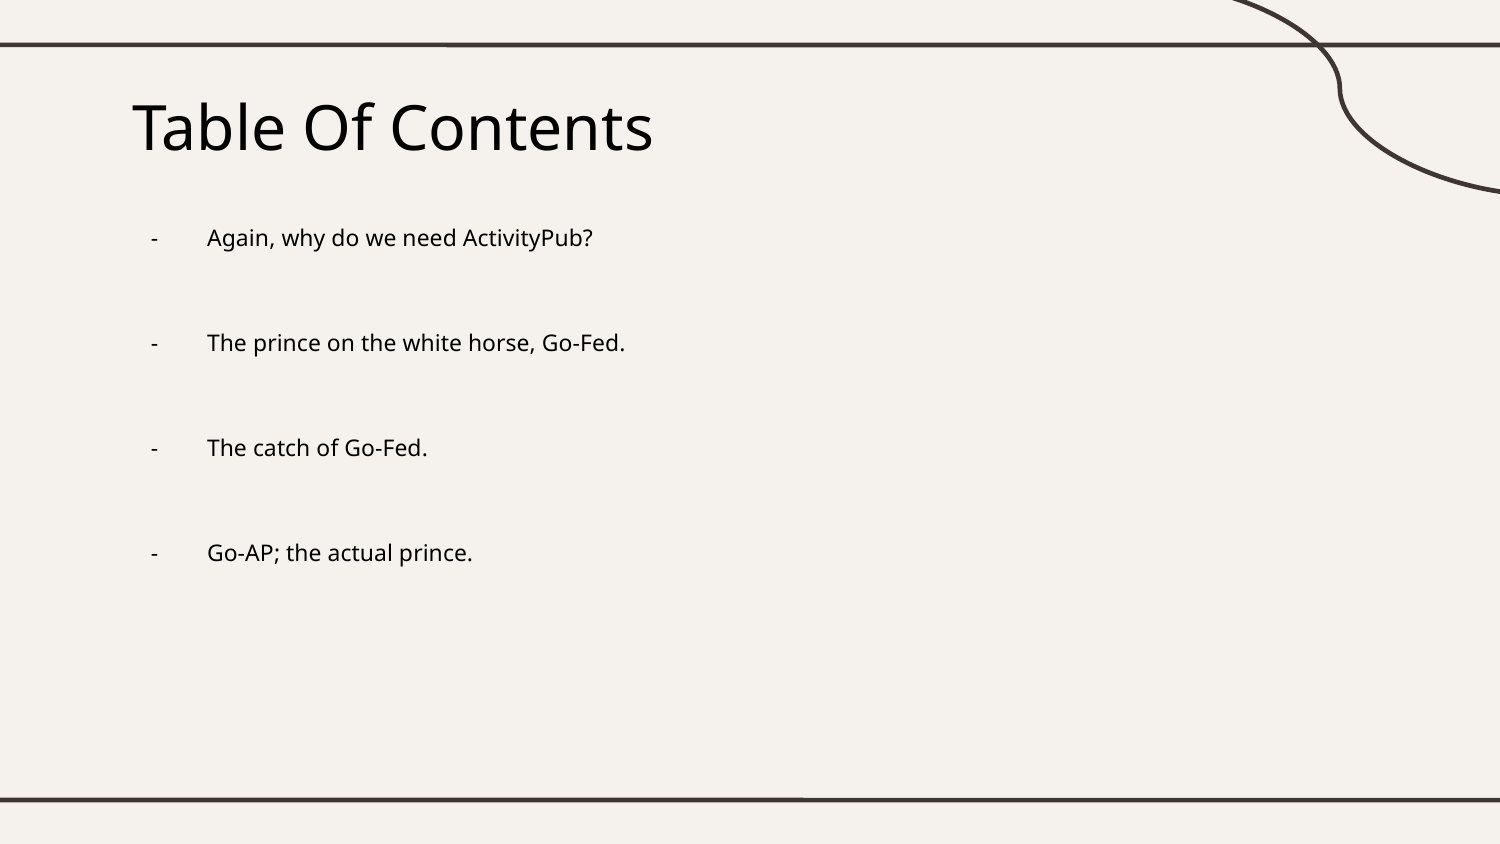

# Table Of Contents
Again, why do we need ActivityPub?
The prince on the white horse, Go-Fed.
The catch of Go-Fed.
Go-AP; the actual prince.